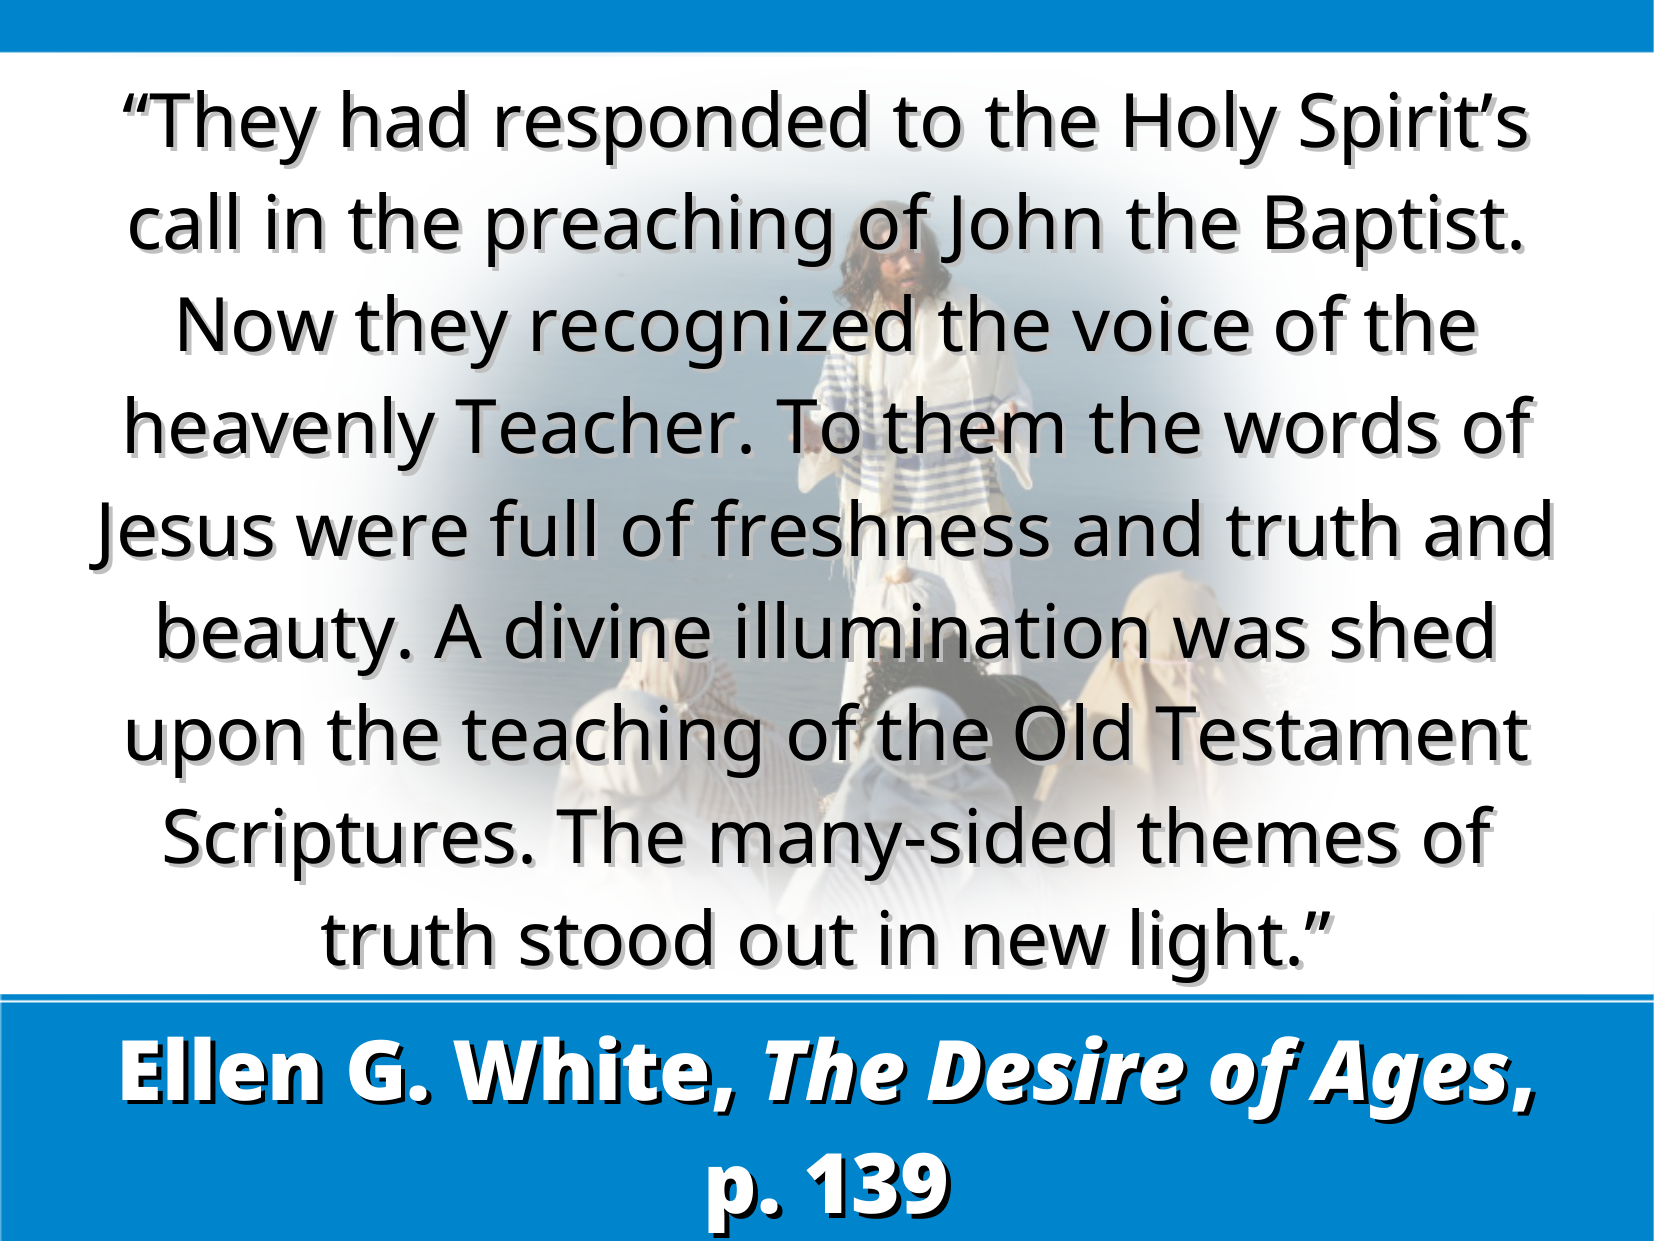

“They had responded to the Holy Spirit’s call in the preaching of John the Baptist. Now they recognized the voice of the heavenly Teacher. To them the words of Jesus were full of freshness and truth and beauty. A divine illumination was shed upon the teaching of the Old Testament Scriptures. The many-sided themes of truth stood out in new light.”
# Ellen G. White, The Desire of Ages, p. 139